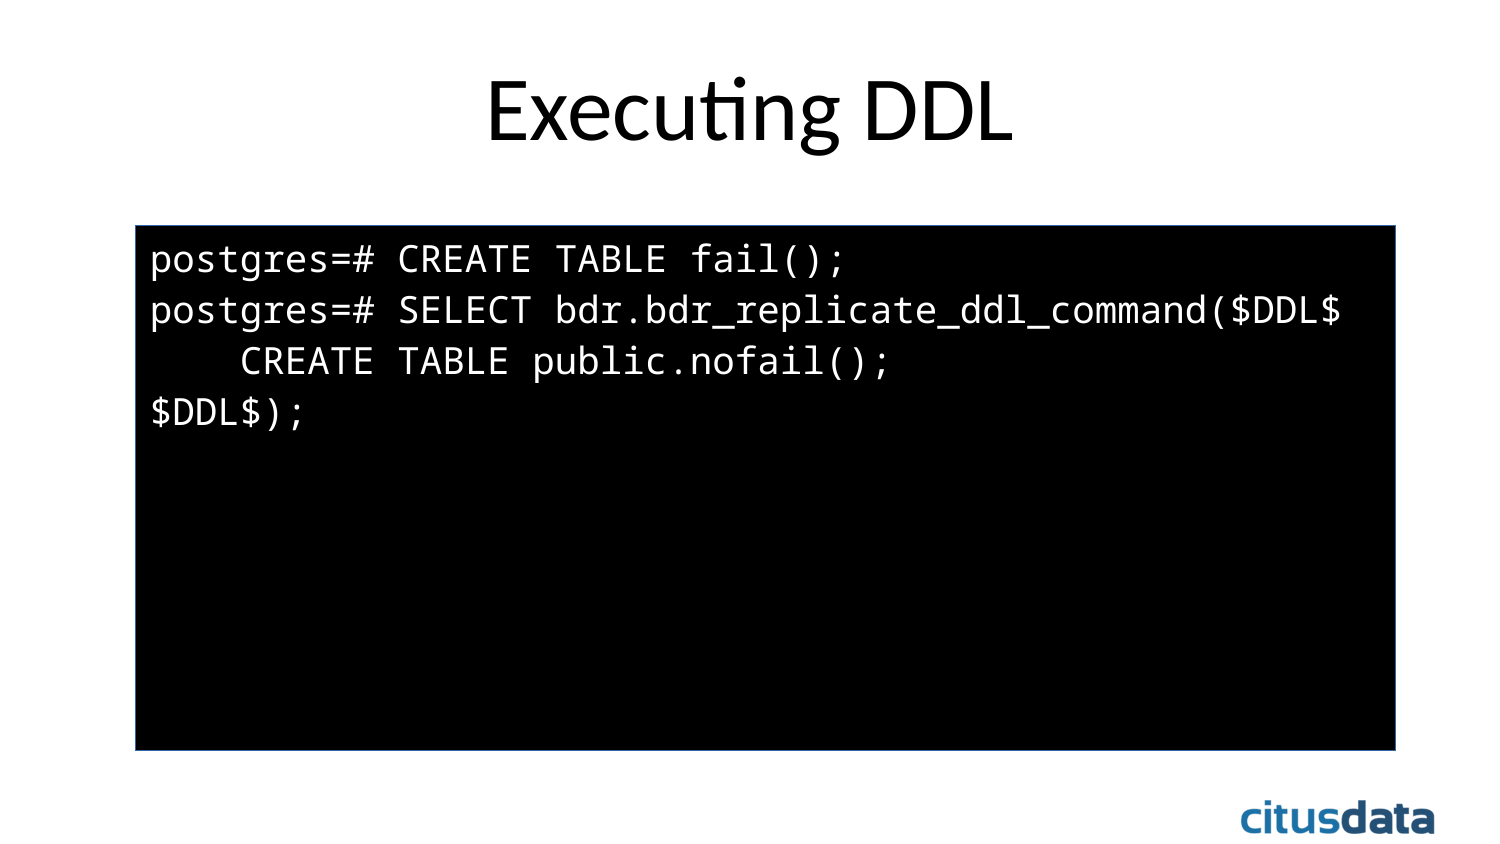

# Executing DDL
postgres=# CREATE TABLE fail();
postgres=# SELECT bdr.bdr_replicate_ddl_command($DDL$
 CREATE TABLE public.nofail();
$DDL$);